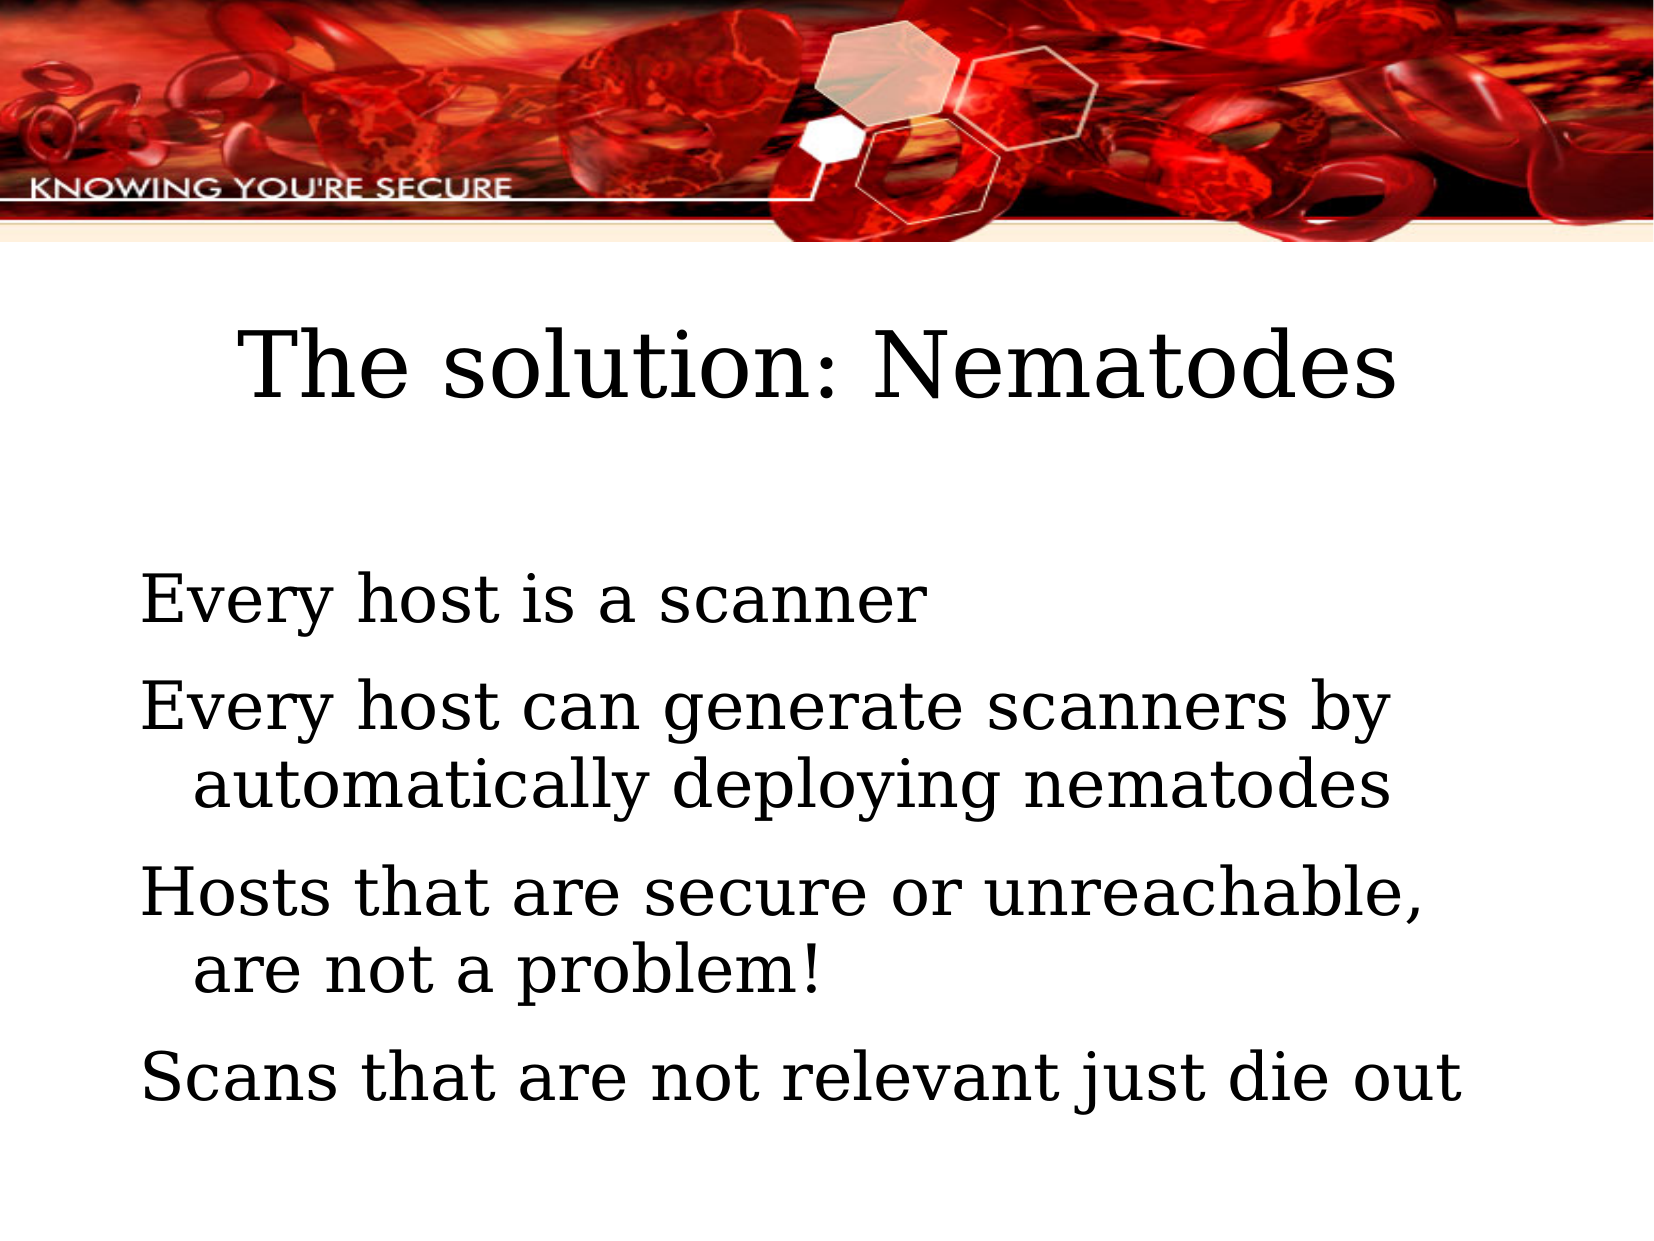

# The solution: Nematodes
Every host is a scanner
Every host can generate scanners by automatically deploying nematodes
Hosts that are secure or unreachable, are not a problem!
Scans that are not relevant just die out